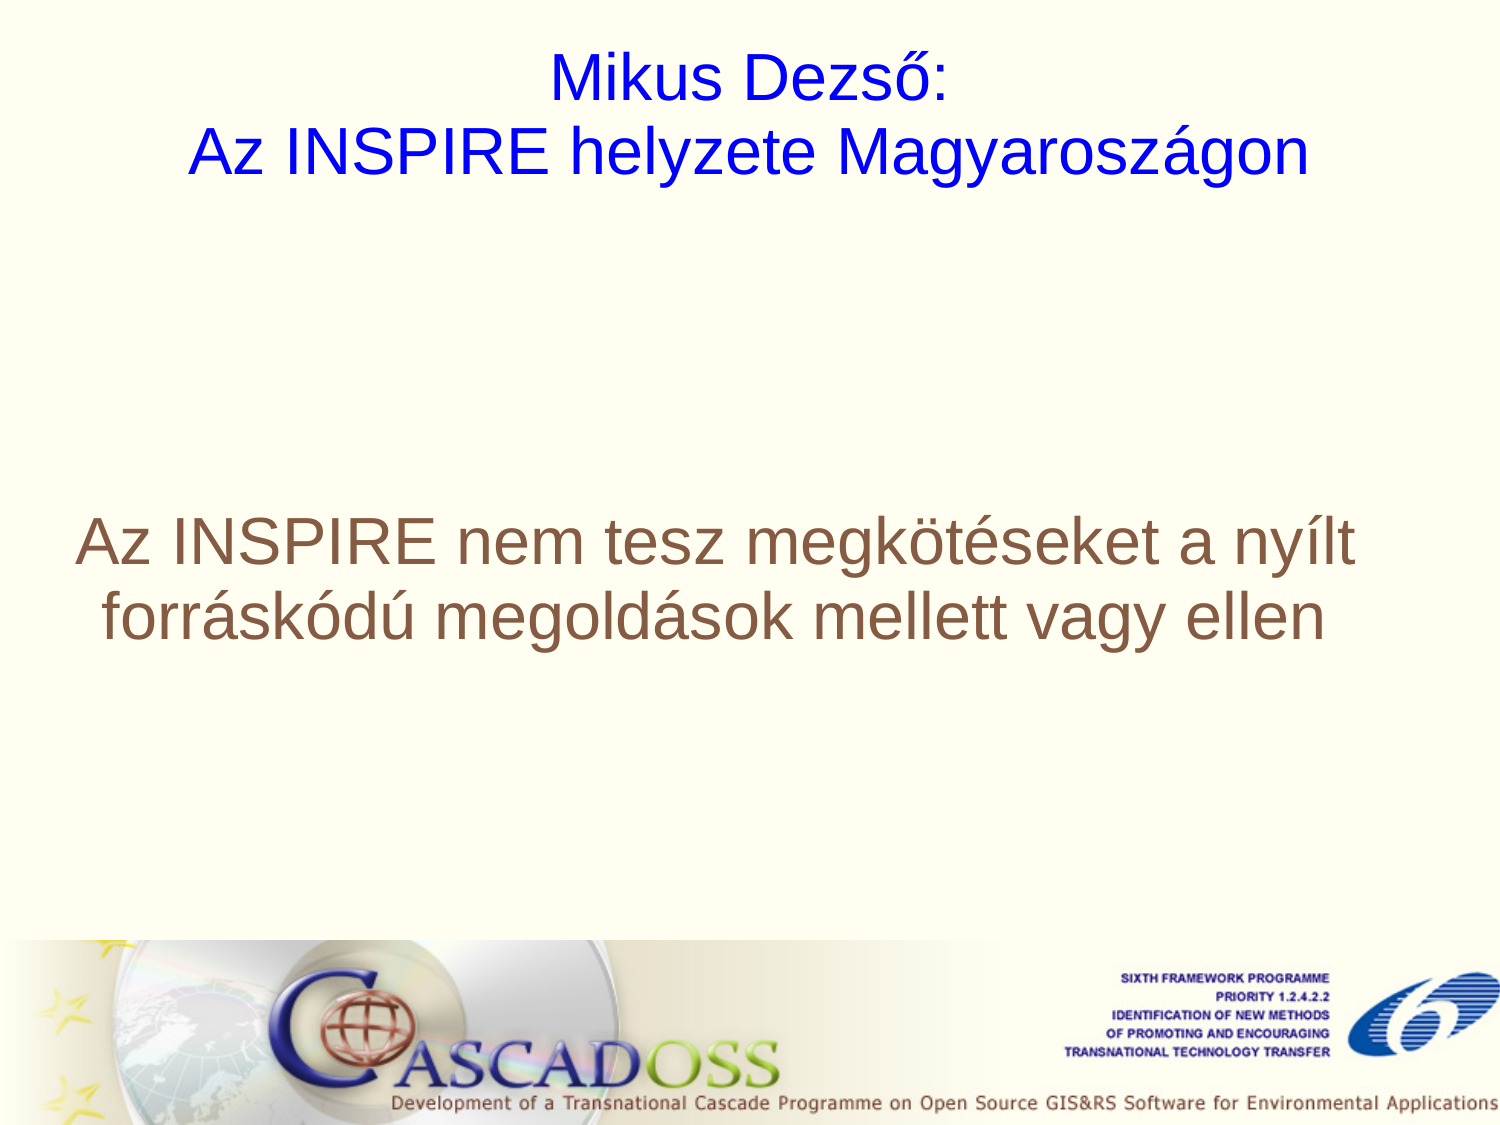

# Mikus Dezső: Az INSPIRE helyzete Magyaroszágon
Az INSPIRE nem tesz megkötéseket a nyílt forráskódú megoldások mellett vagy ellen